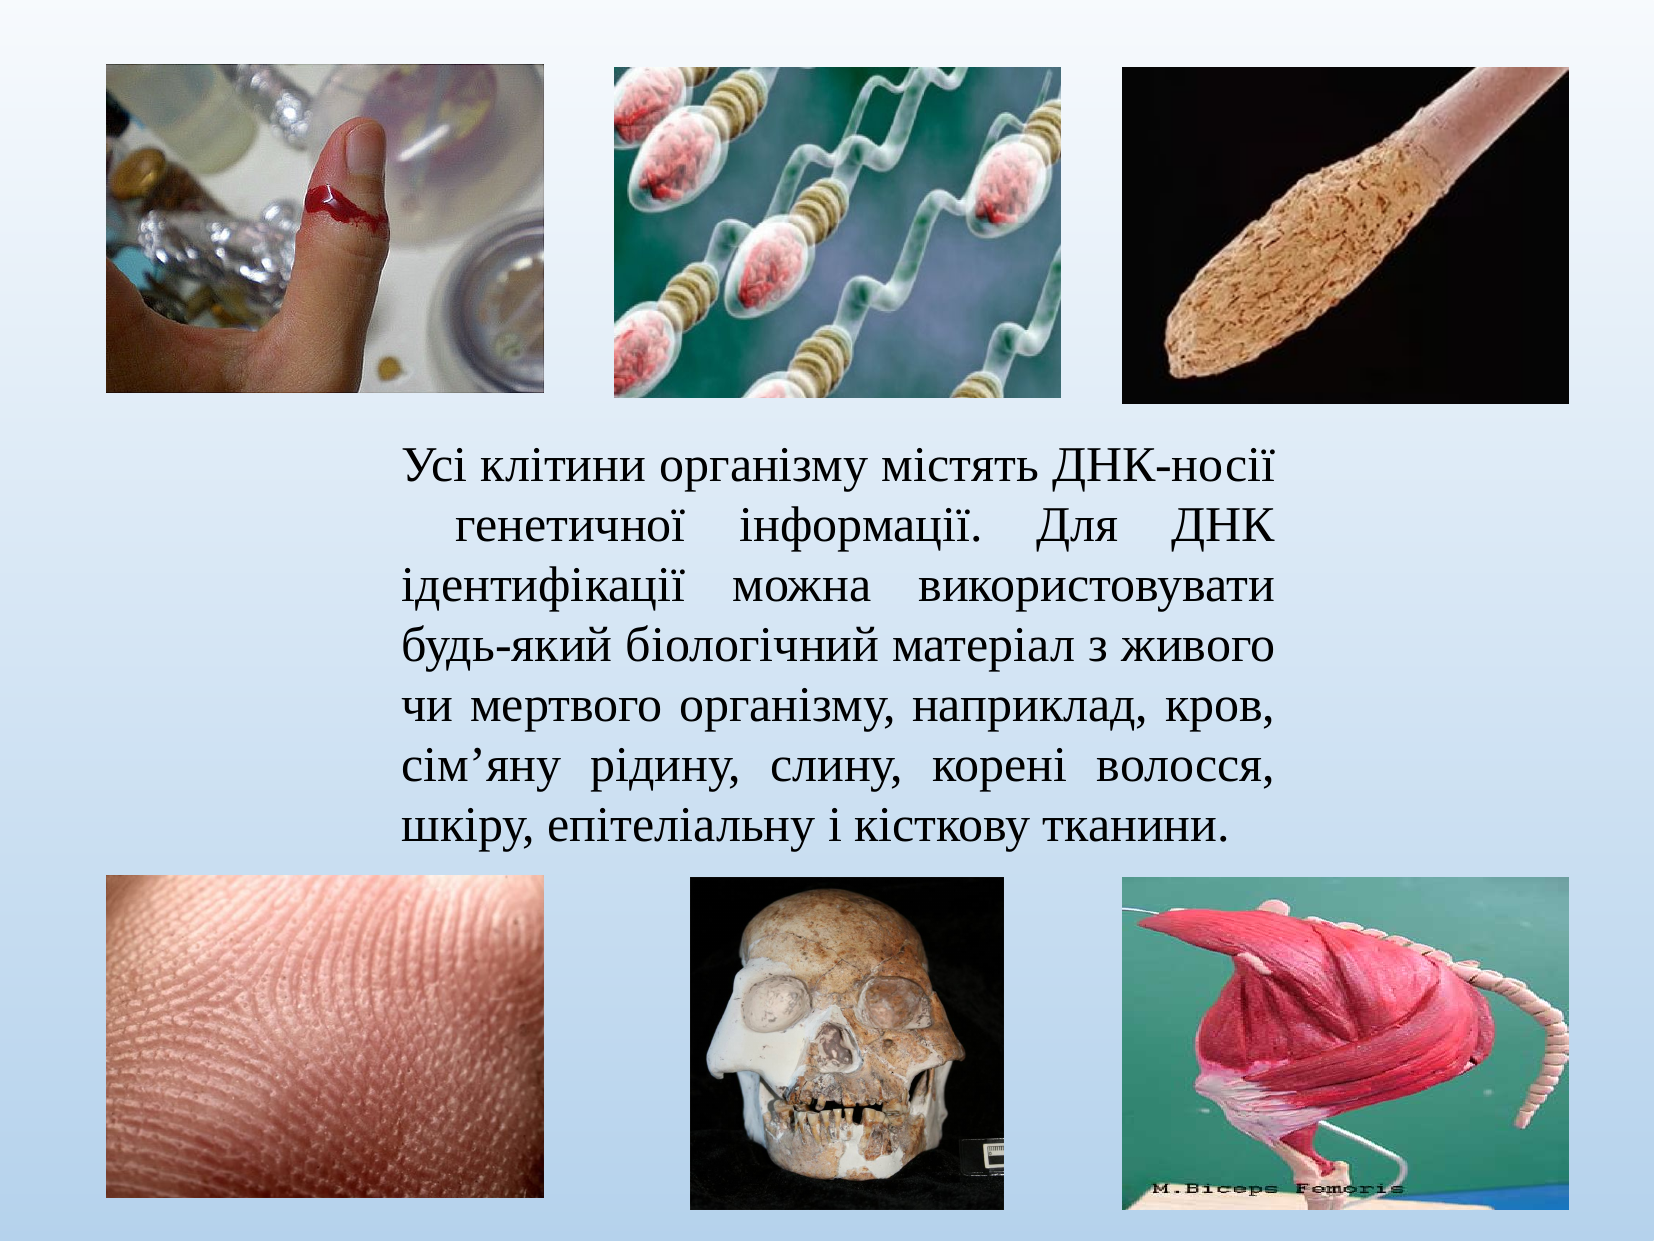

# Усі клітини організму містять ДНК-носії генетичної інформації. Для ДНК ідентифікації можна використовувати будь-який біологічний матеріал з живого чи мертвого організму, наприклад, кров, сім’яну рідину, слину, корені волосся, шкіру, епітеліальну і кісткову тканини.